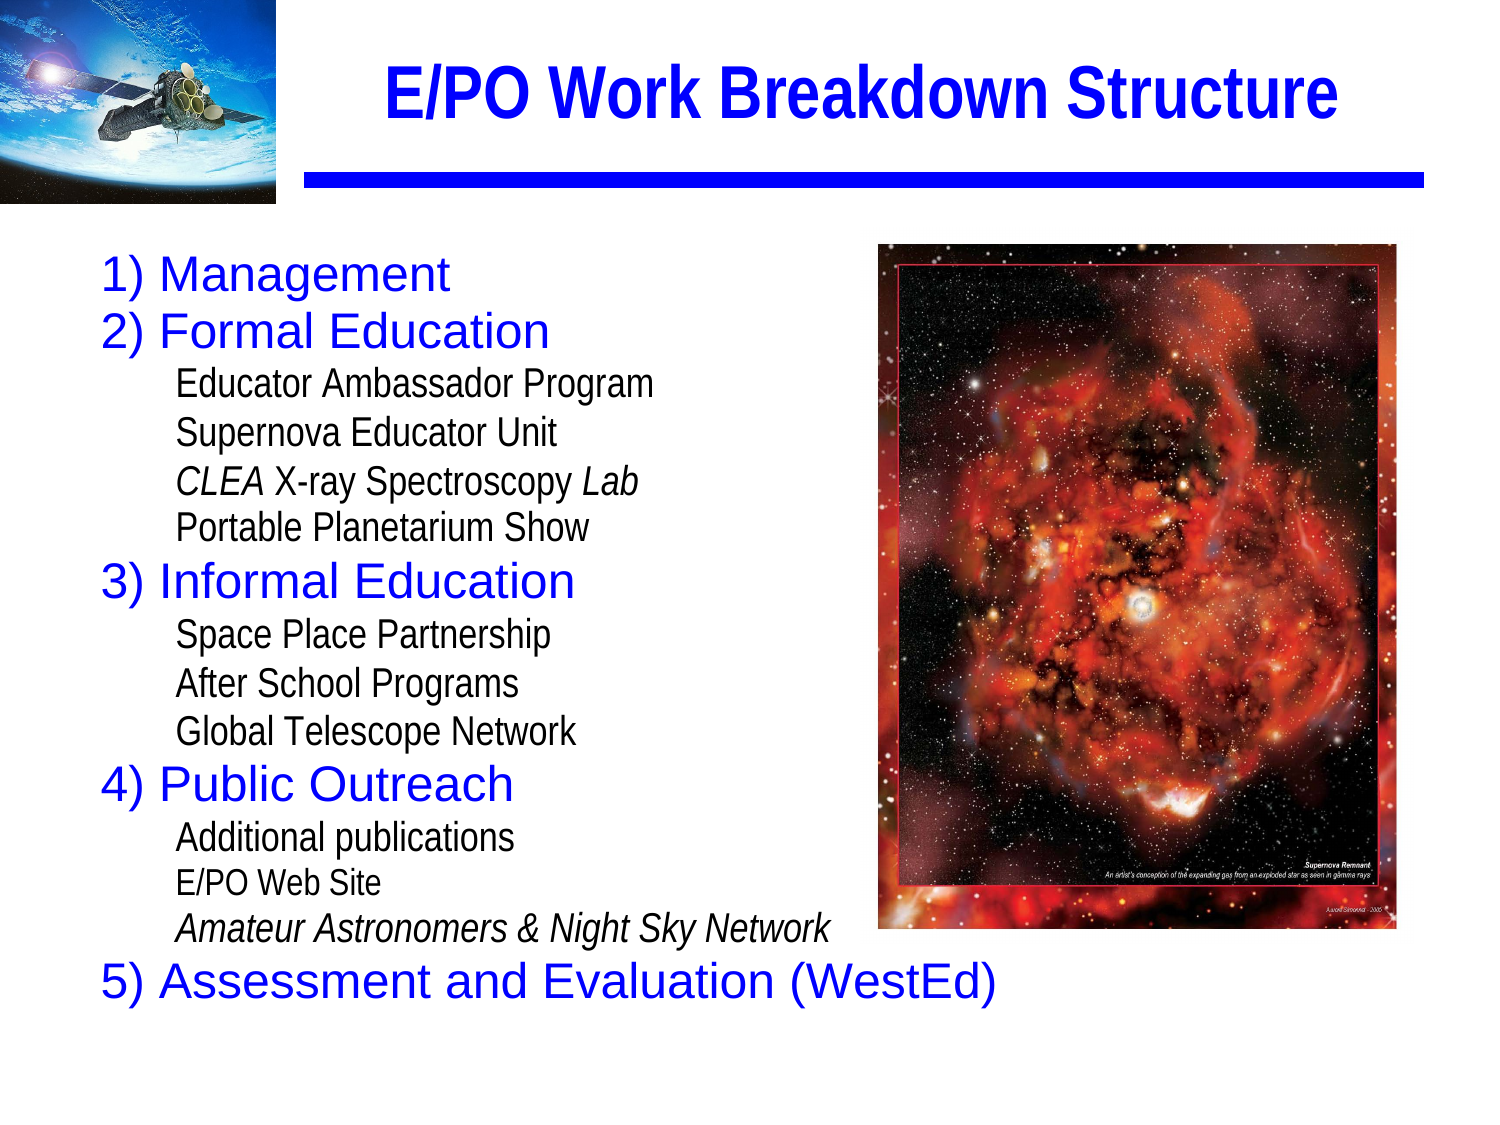

# E/PO Work Breakdown Structure
1) Management
2) Formal Education
Educator Ambassador Program
Supernova Educator Unit
CLEA X-ray Spectroscopy Lab
Portable Planetarium Show
3) Informal Education
Space Place Partnership
After School Programs
Global Telescope Network
4) Public Outreach
Additional publications
E/PO Web Site
Amateur Astronomers & Night Sky Network
5) Assessment and Evaluation (WestEd)